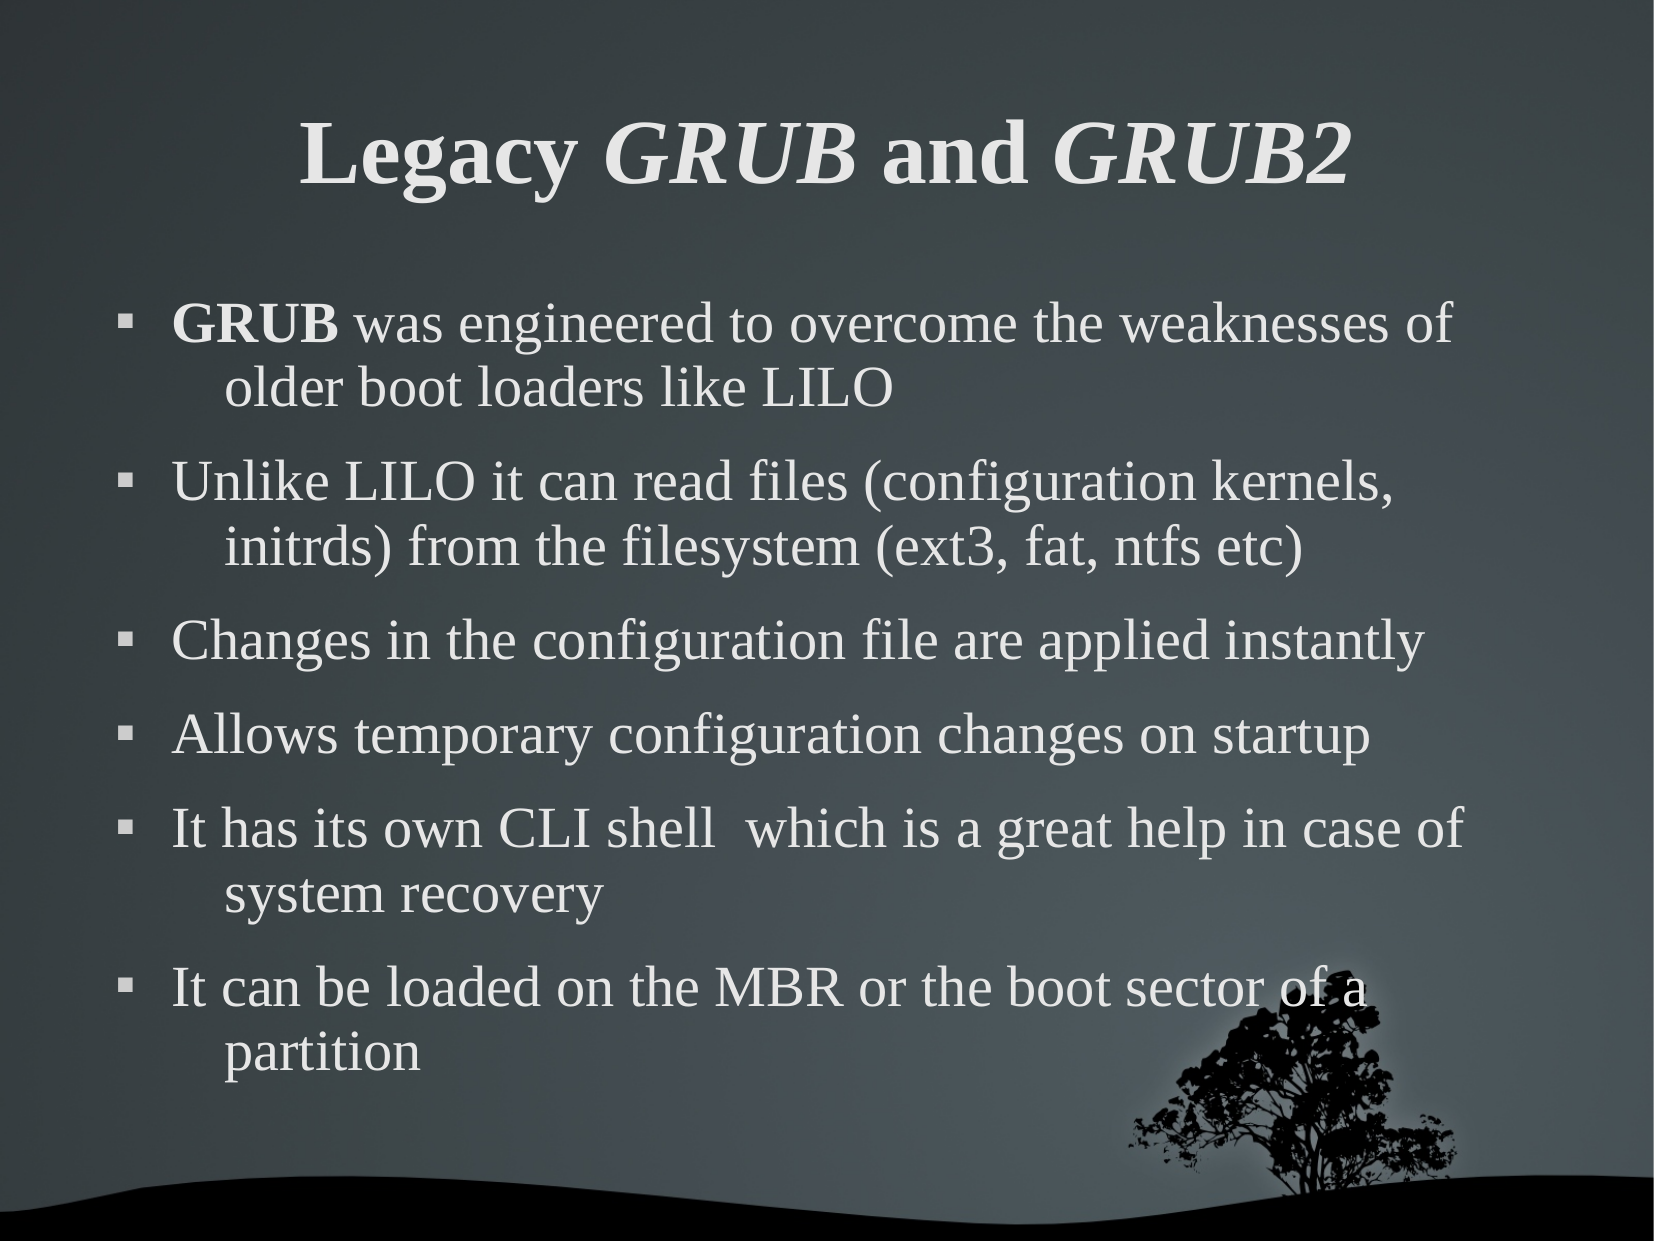

# Legacy GRUB and GRUB2
GRUB was engineered to overcome the weaknesses of older boot loaders like LILO
Unlike LILO it can read files (configuration kernels, initrds) from the filesystem (ext3, fat, ntfs etc)
Changes in the configuration file are applied instantly
Allows temporary configuration changes on startup
It has its own CLI shell which is a great help in case of system recovery
It can be loaded on the MBR or the boot sector of a partition